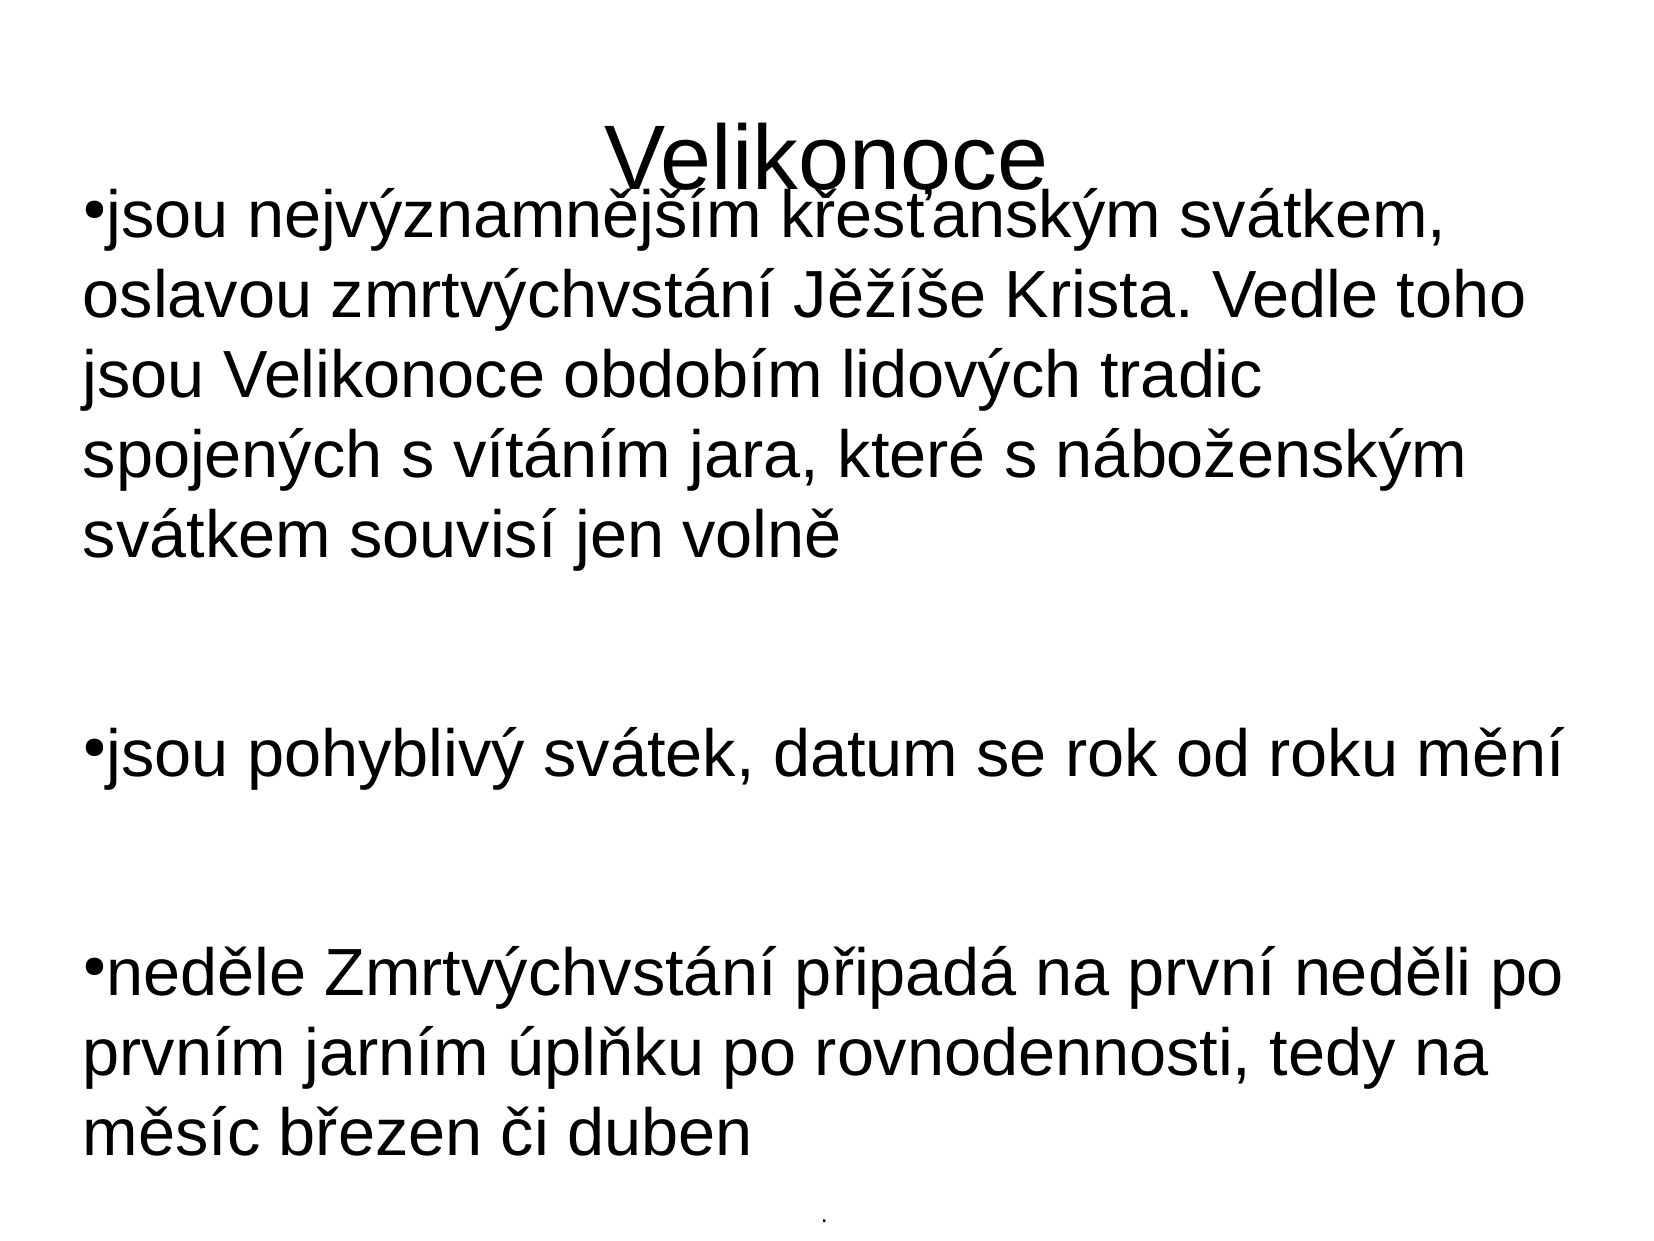

# Velikonoce
jsou nejvýznamnějším křesťanským svátkem, oslavou zmrtvýchvstání Jěžíše Krista. Vedle toho jsou Velikonoce obdobím lidových tradic spojených s vítáním jara, které s náboženským svátkem souvisí jen volně
jsou pohyblivý svátek, datum se rok od roku mění
neděle Zmrtvýchvstání připadá na první neděli po prvním jarním úplňku po rovnodennosti, tedy na měsíc březen či duben
.